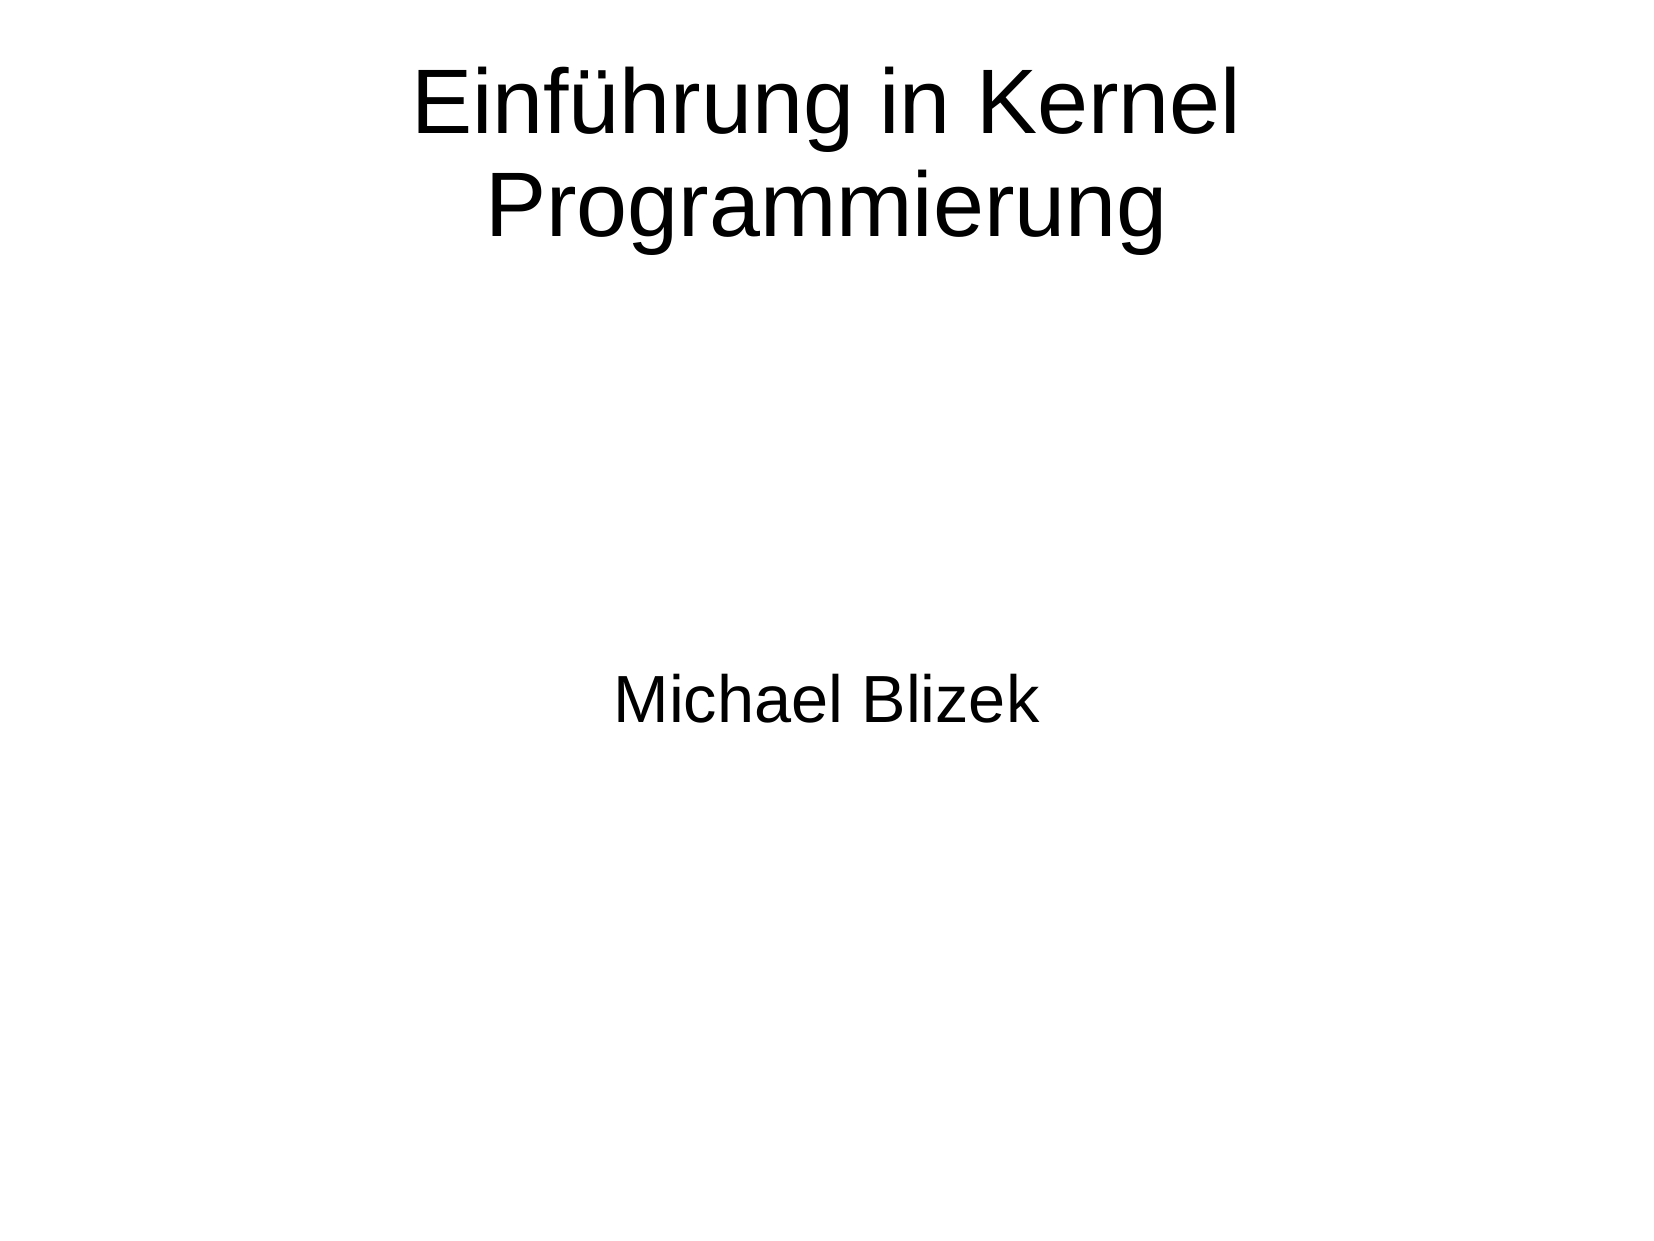

# Einführung in Kernel Programmierung
Michael Blizek